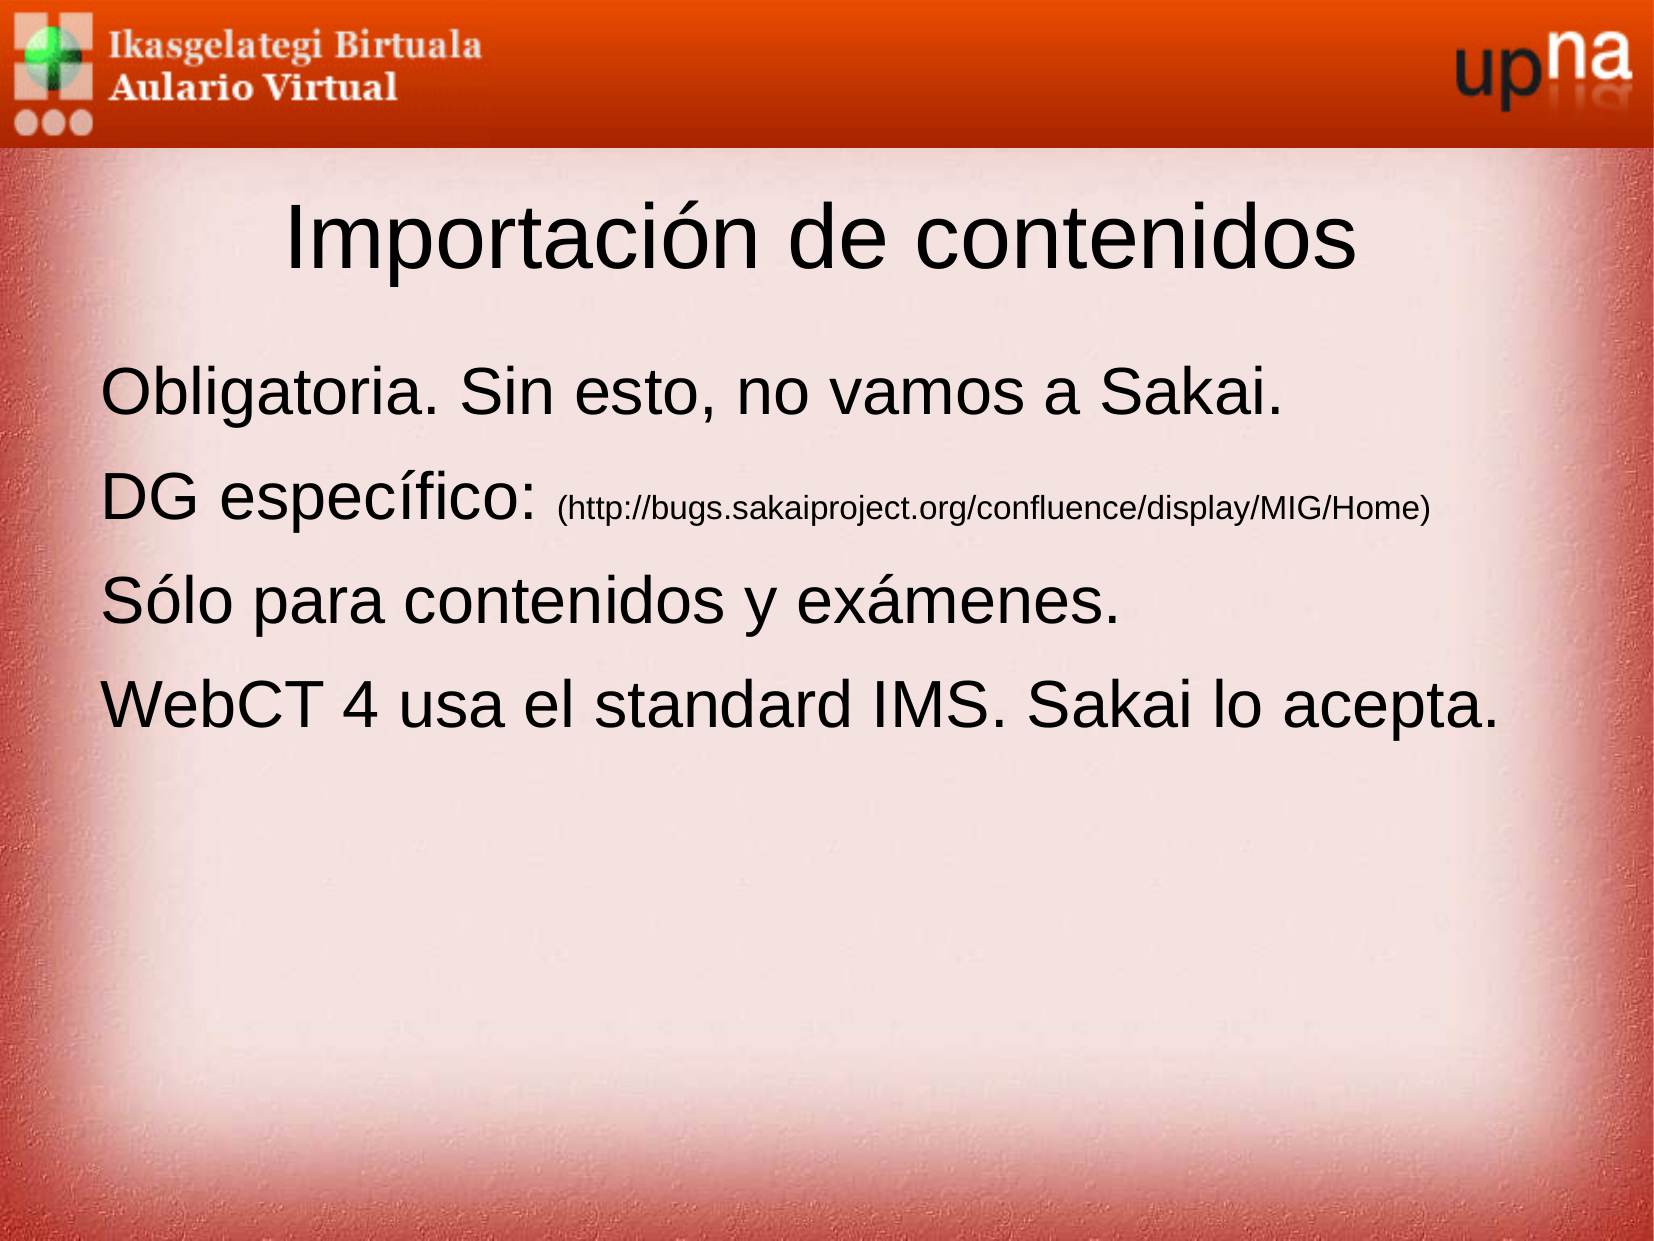

# Importación de contenidos
Obligatoria. Sin esto, no vamos a Sakai.
DG específico: (http://bugs.sakaiproject.org/confluence/display/MIG/Home)
Sólo para contenidos y exámenes.
WebCT 4 usa el standard IMS. Sakai lo acepta.